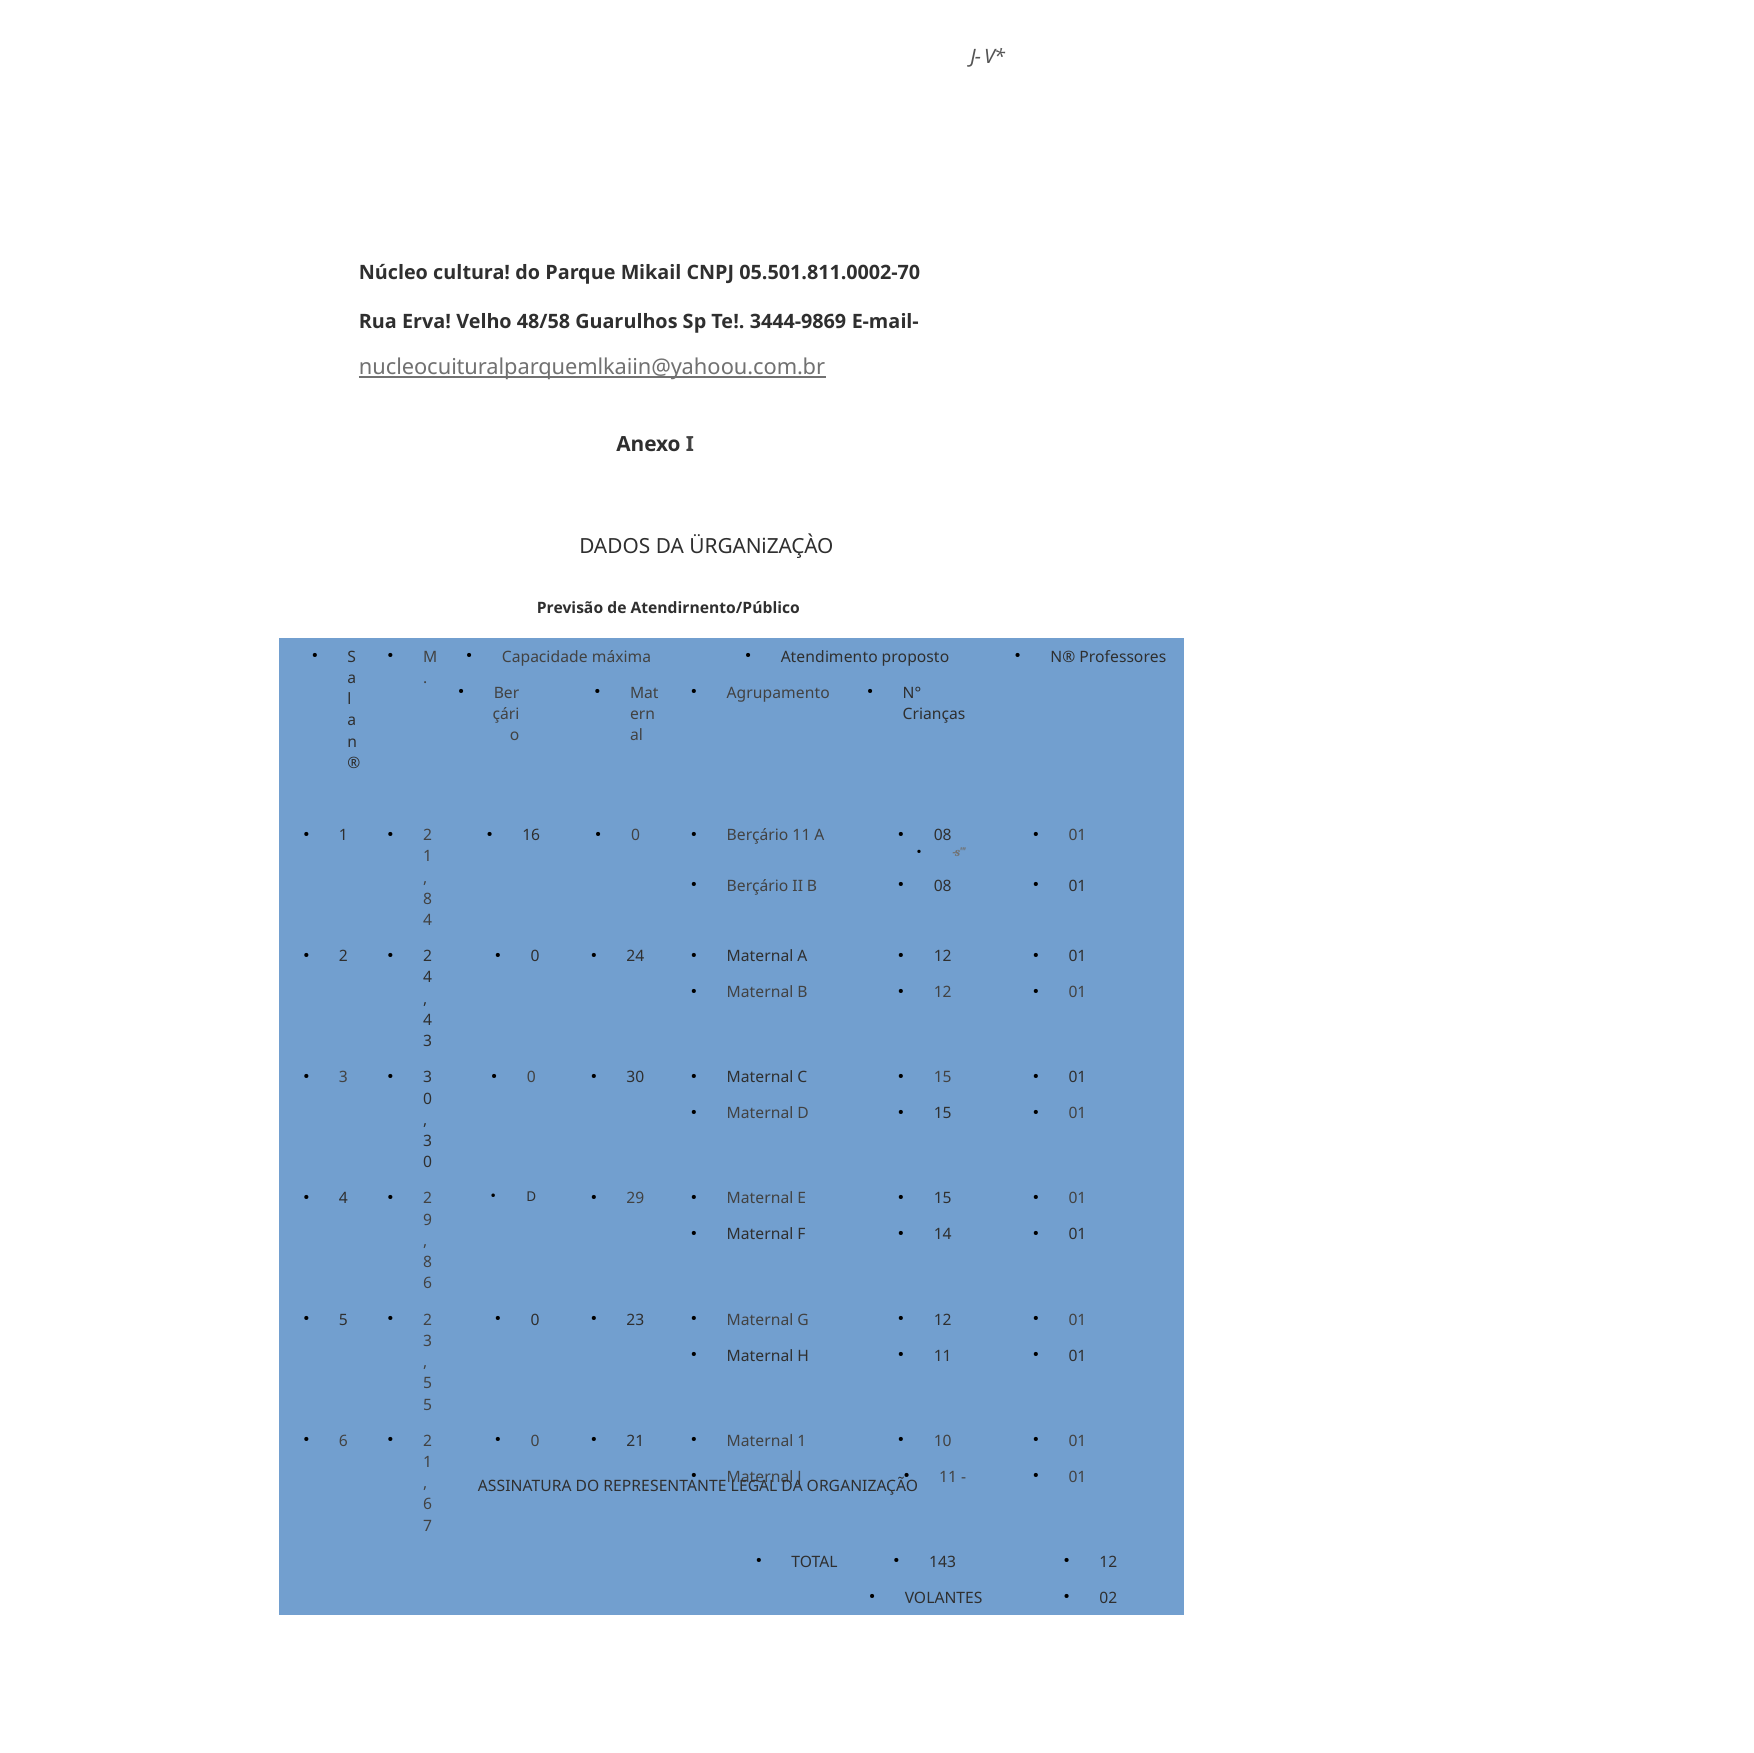

J- V*
Núcleo cultura! do Parque Mikail CNPJ 05.501.811.0002-70 Rua Erva! Velho 48/58 Guarulhos Sp Te!. 3444-9869 E-mail- nucleocuituralparquemlkaiin@yahoou.com.br
Anexo I
DADOS DA ÜRGANiZAÇÀO
Previsão de Atendirnento/Público
| Sala n® | M. | Capacidade máxima | | Atendimento proposto | | N® Professores |
| --- | --- | --- | --- | --- | --- | --- |
| | | Berçário | Maternal | Agrupamento | N° Crianças | |
| 1 | 21,84 | 16 | 0 | Berçário 11 A | 08 -s''' | 01 |
| | | | | Berçário II B | 08 | 01 |
| 2 | 24,43 | 0 | 24 | Maternal A | 12 | 01 |
| | | | | Maternal B | 12 | 01 |
| 3 | 30,30 | 0 | 30 | Maternal C | 15 | 01 |
| | | | | Maternal D | 15 | 01 |
| 4 | 29,86 | D | 29 | Maternal E | 15 | 01 |
| | | | | Maternal F | 14 | 01 |
| 5 | 23,55 | 0 | 23 | Maternal G | 12 | 01 |
| | | | | Maternal H | 11 | 01 |
| 6 | 21,67 | 0 | 21 | Maternal 1 | 10 | 01 |
| | | | | Maternal J | 11 - | 01 |
| TOTAL | | | | | 143 | 12 |
| VOLANTES | | | | | | 02 |
Berçário 11 Berçário (I Maternal
Guarulhos 03 de Novembro 2021
ASSINATURA DO REPRESENTANTE LEGAL DA ORGANIZAÇÃO